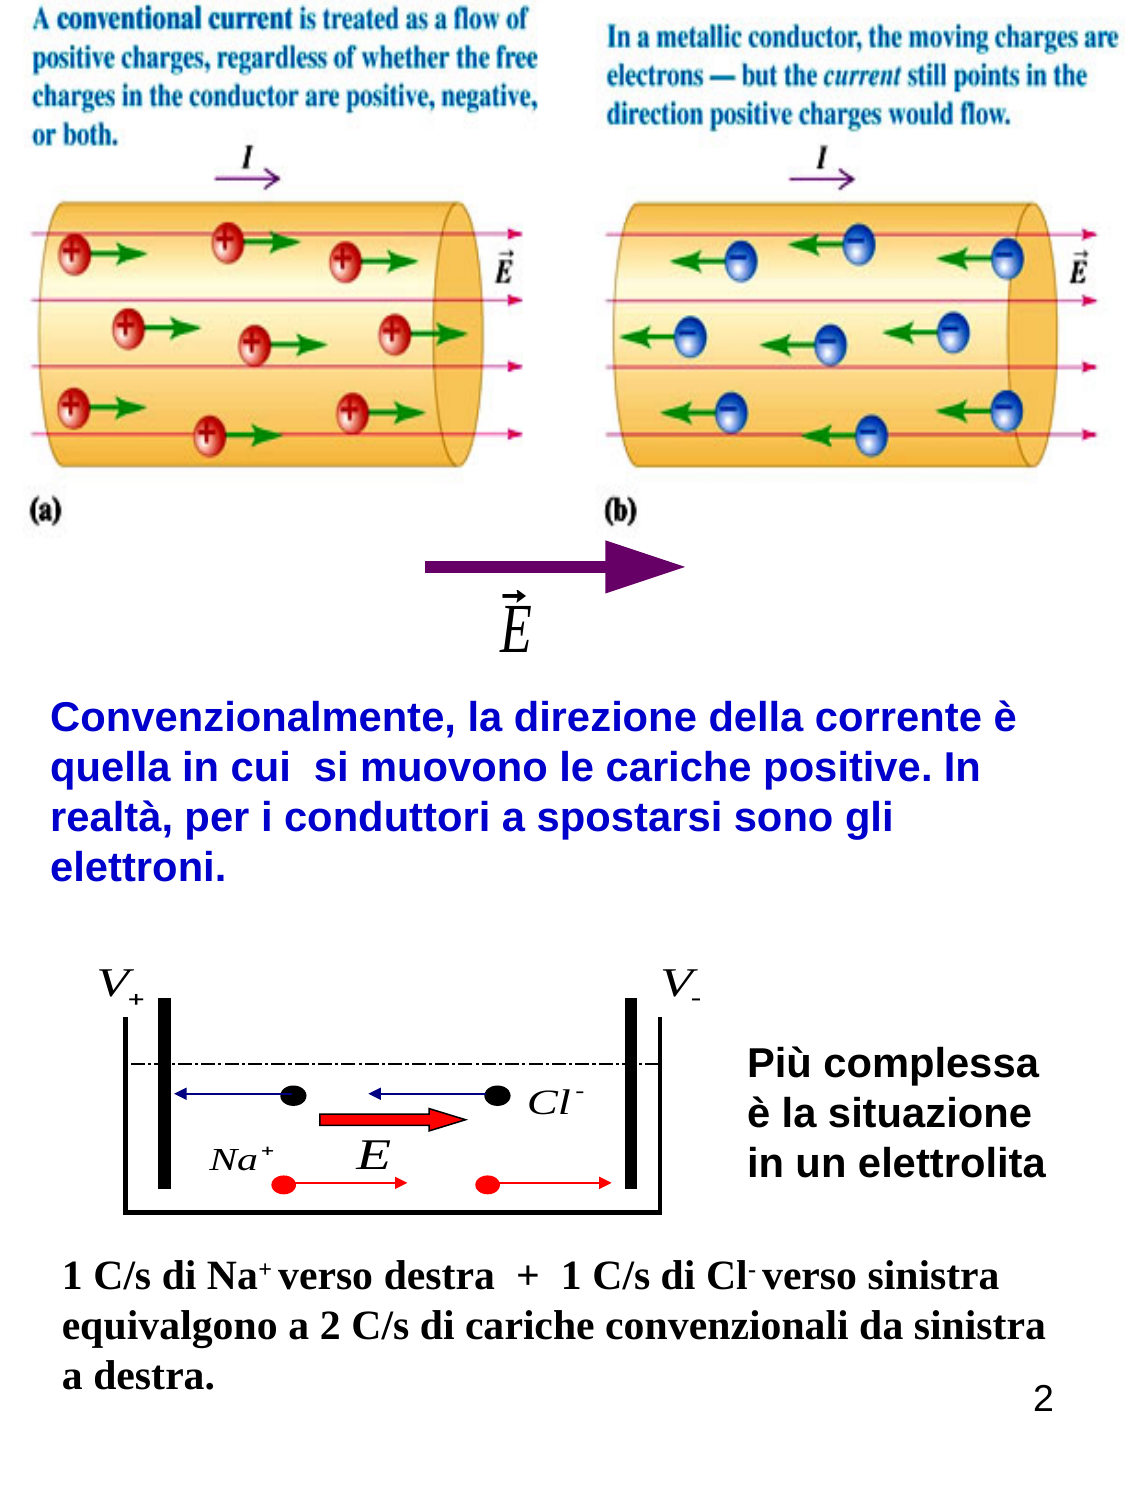

Convenzionalmente, la direzione della corrente è quella in cui si muovono le cariche positive. In realtà, per i conduttori a spostarsi sono gli elettroni.
Più complessa è la situazione in un elettrolita
1 C/s di Na+ verso destra + 1 C/s di Cl- verso sinistra
equivalgono a 2 C/s di cariche convenzionali da sinistra
a destra.
P14 Correnti continue
2